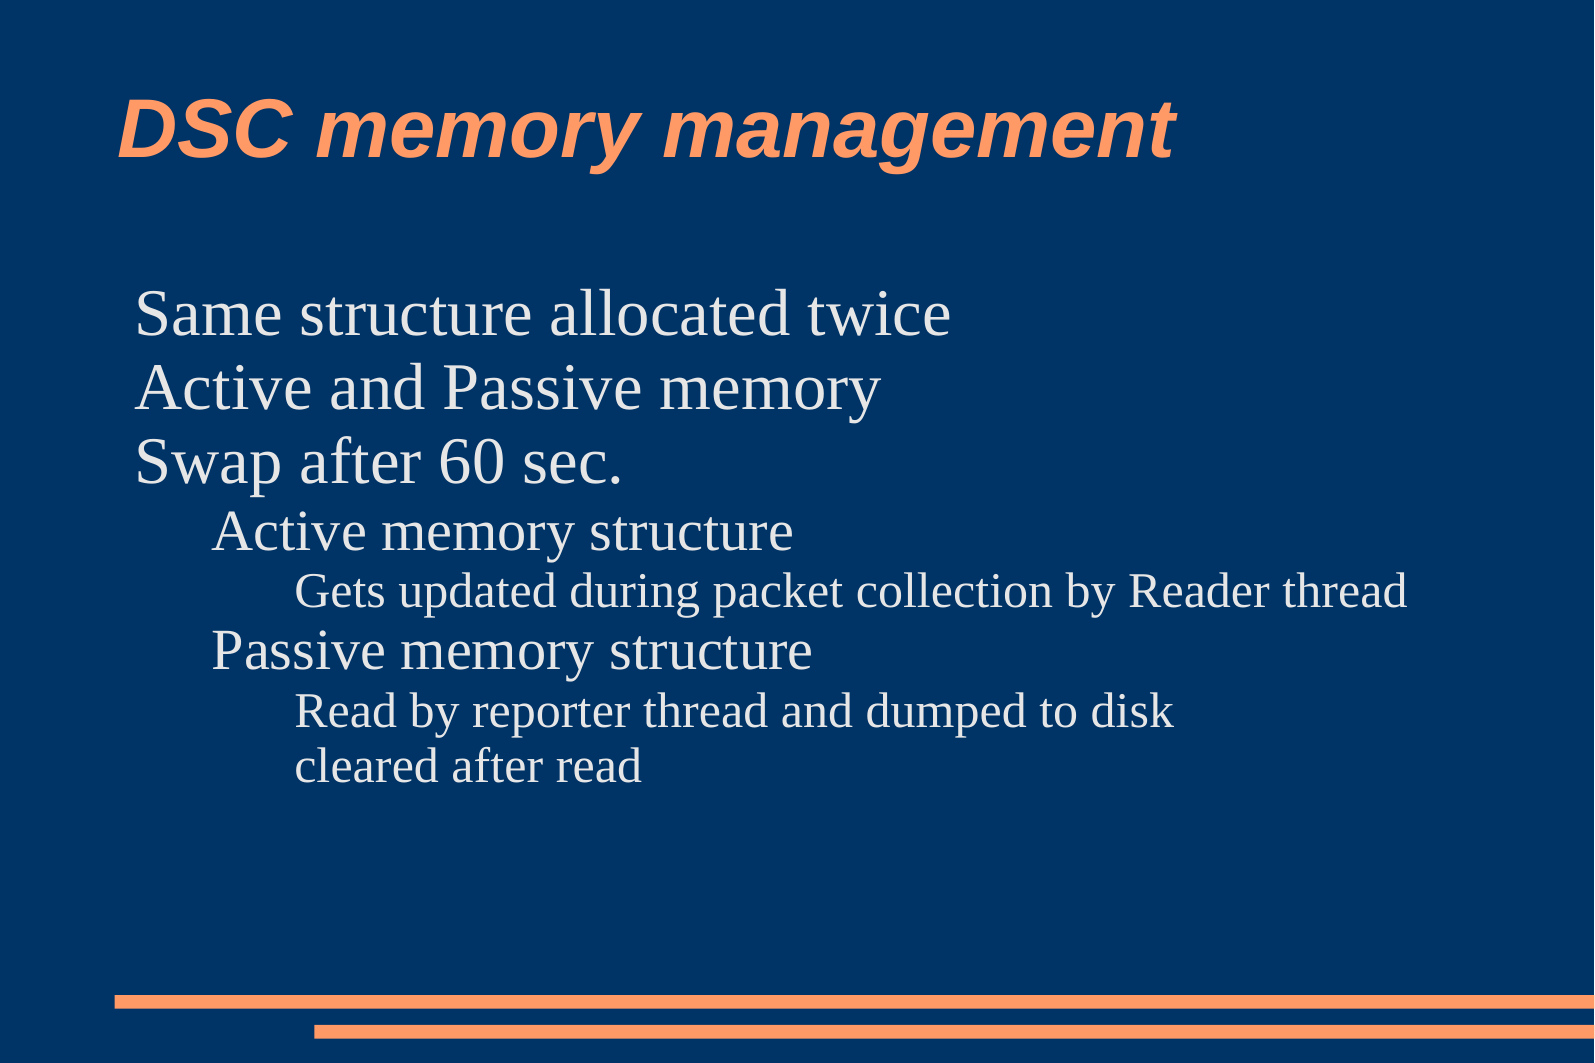

# DSC memory management
Same structure allocated twice
Active and Passive memory
Swap after 60 sec.
Active memory structure
Gets updated during packet collection by Reader thread
Passive memory structure
Read by reporter thread and dumped to disk
cleared after read